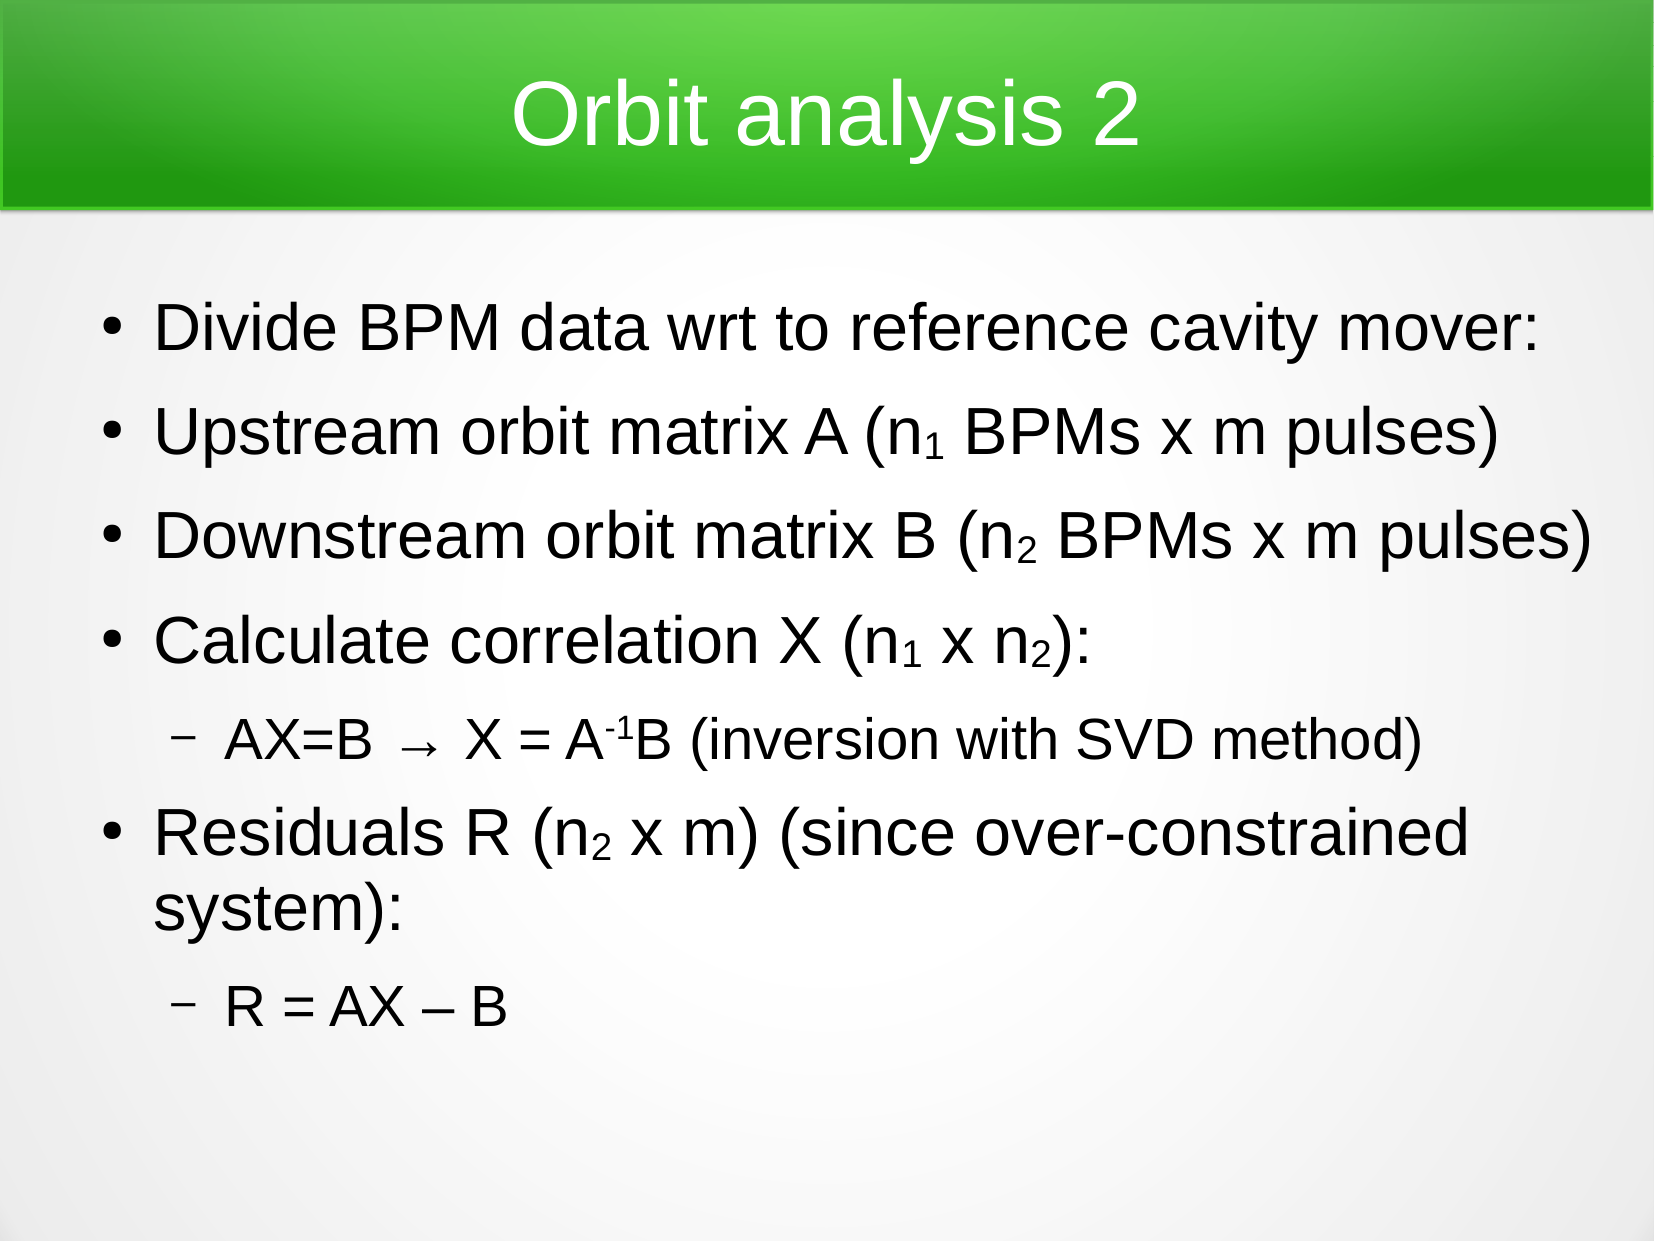

# Orbit analysis 2
Divide BPM data wrt to reference cavity mover:
Upstream orbit matrix A (n1 BPMs x m pulses)
Downstream orbit matrix B (n2 BPMs x m pulses)
Calculate correlation X (n1 x n2):
AX=B → X = A-1B (inversion with SVD method)
Residuals R (n2 x m) (since over-constrained system):
R = AX – B